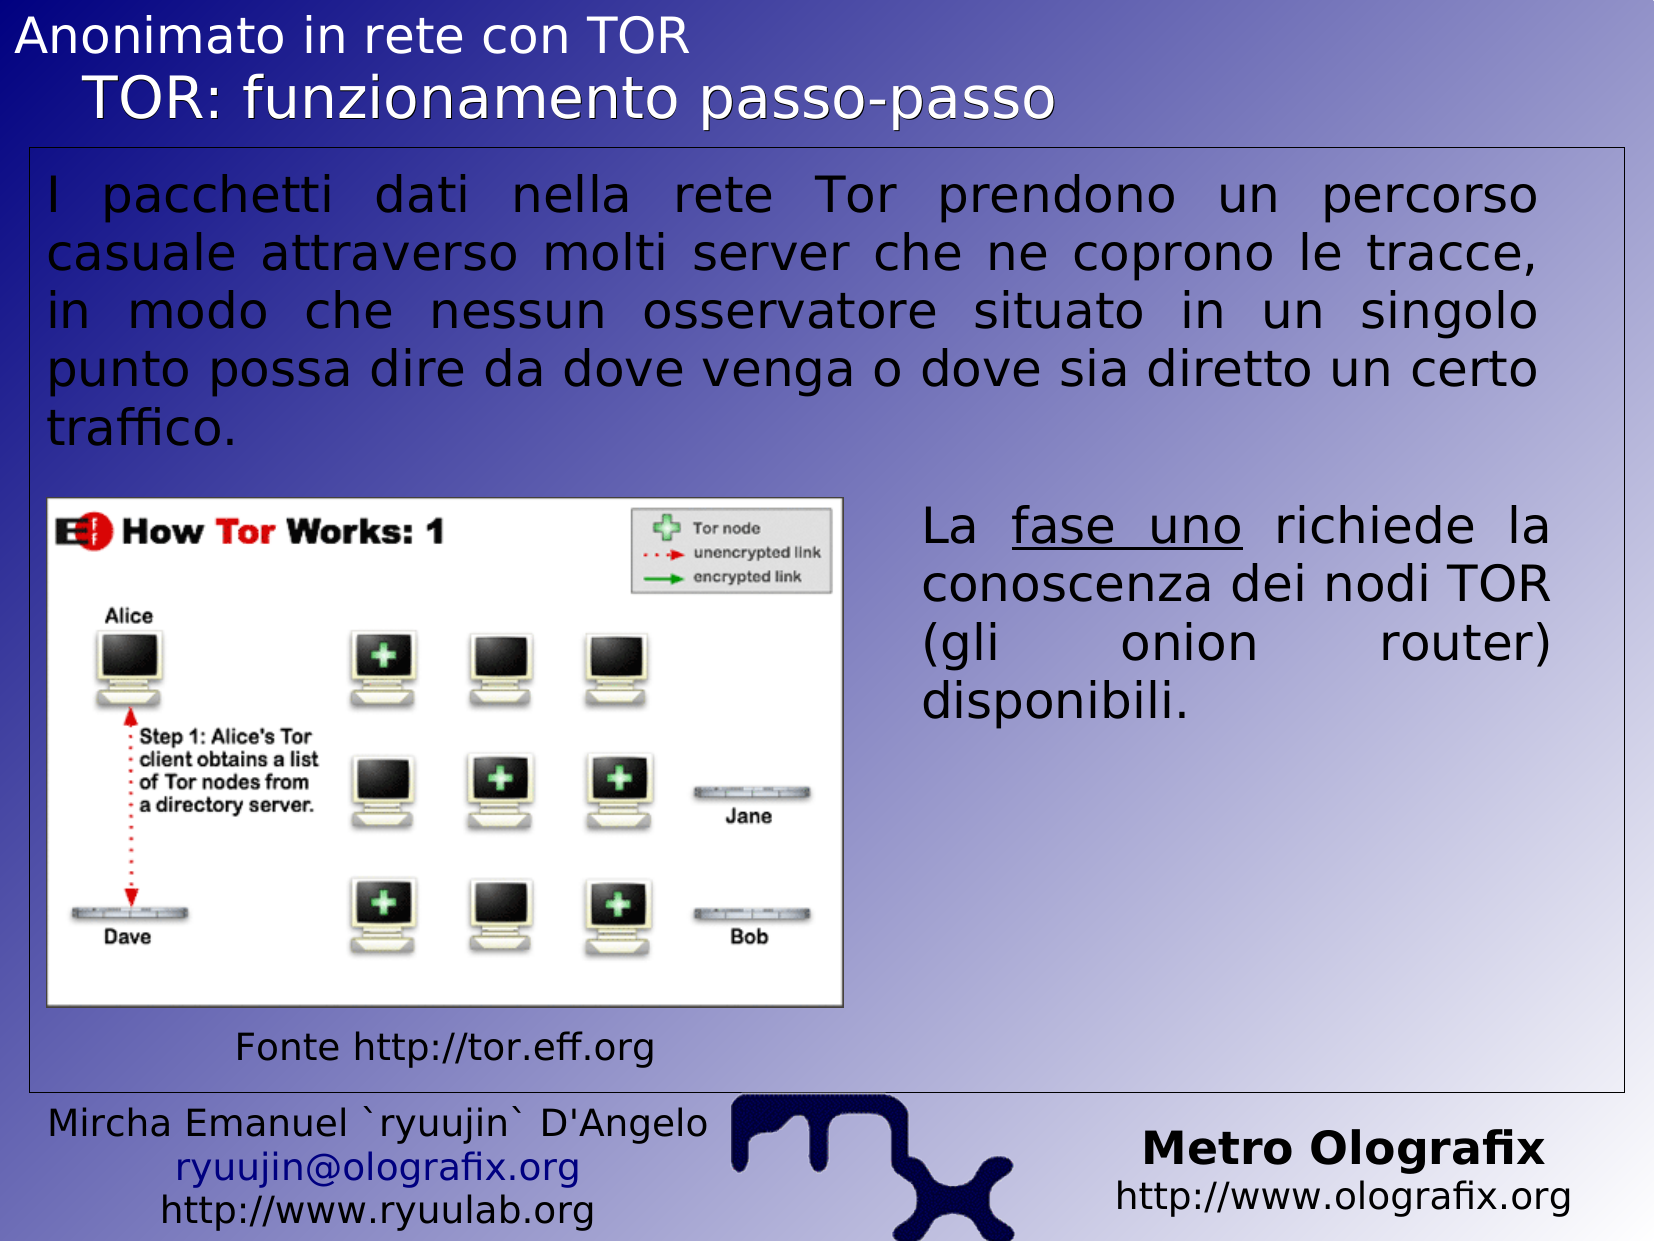

Anonimato in rete con TOR
# TOR: funzionamento passo-passo
I pacchetti dati nella rete Tor prendono un percorso casuale attraverso molti server che ne coprono le tracce, in modo che nessun osservatore situato in un singolo punto possa dire da dove venga o dove sia diretto un certo traffico.
La fase uno richiede la conoscenza dei nodi TOR (gli onion router) disponibili.
Fonte http://tor.eff.org
Mircha Emanuel `ryuujin` D'Angelo
ryuujin@olografix.org
http://www.ryuulab.org
Metro Olografix
http://www.olografix.org